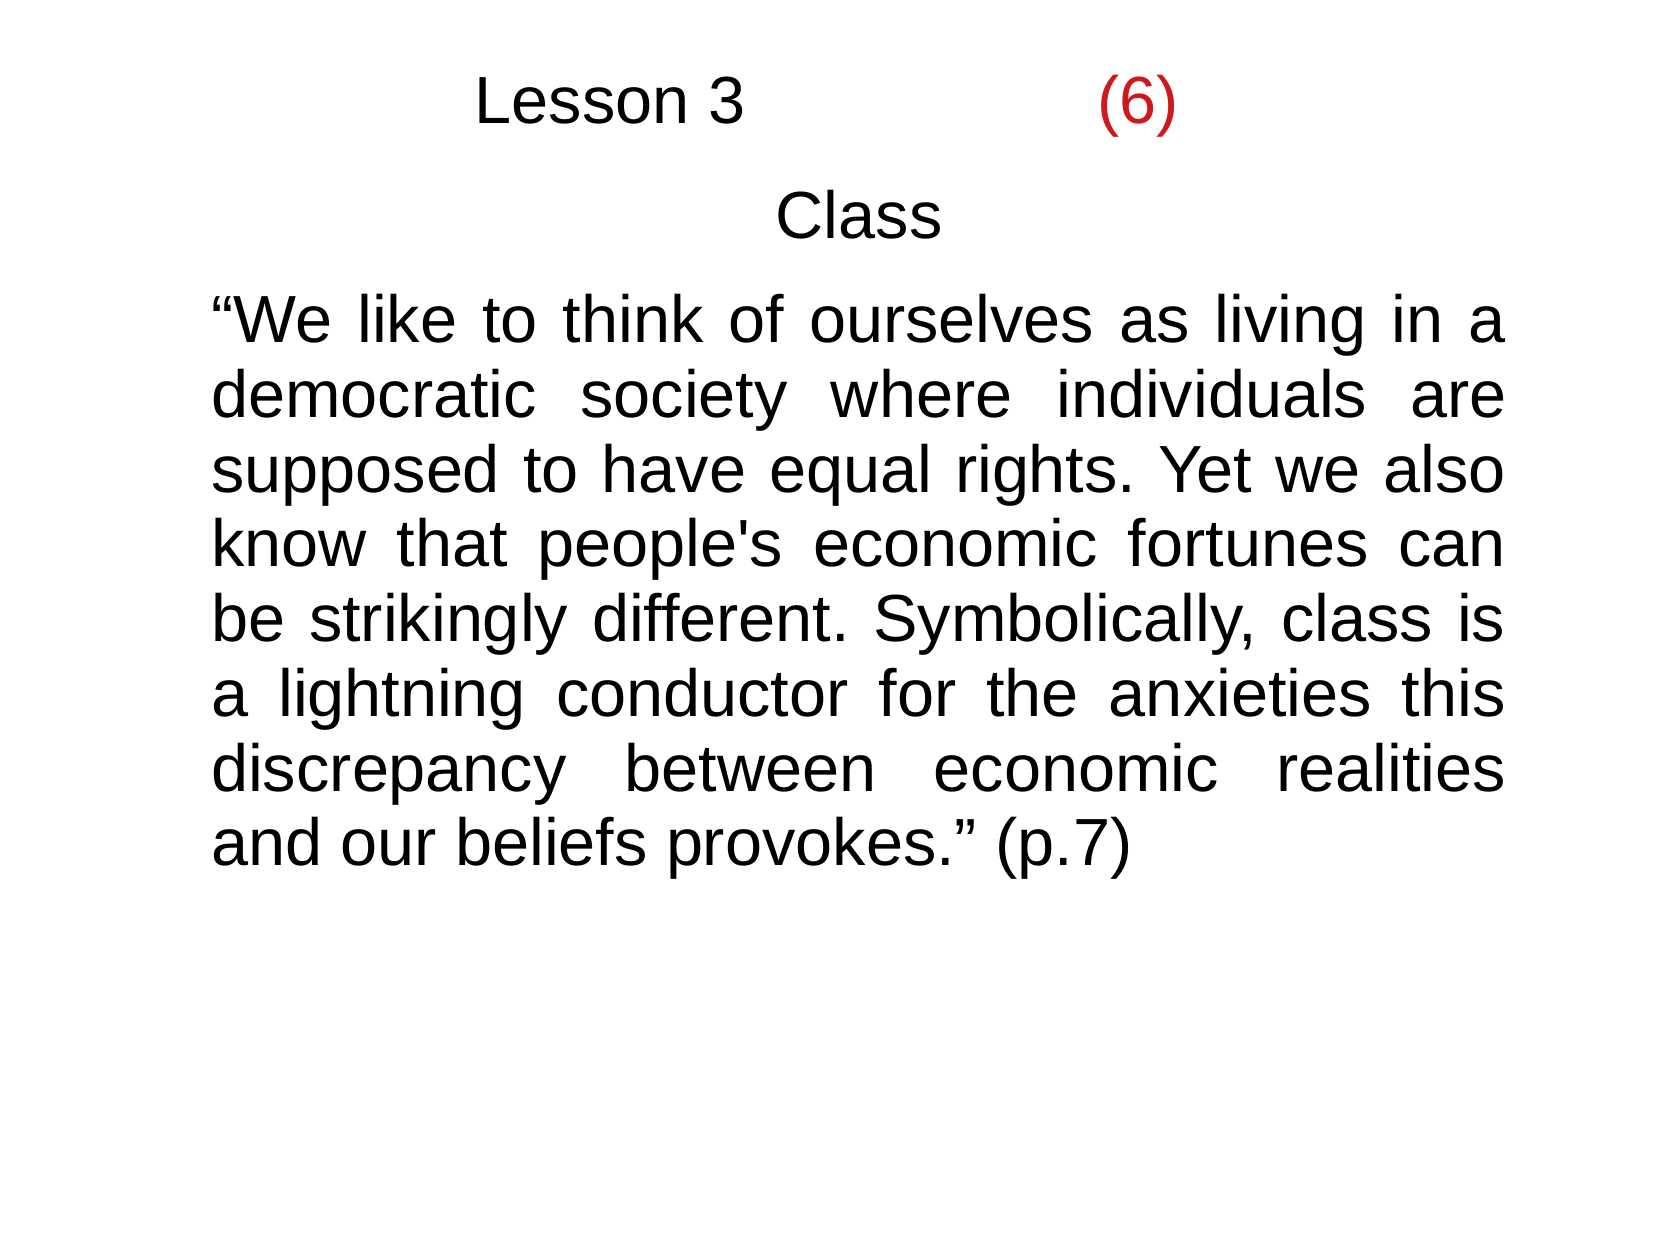

# Lesson 3 (6)
Class
“We like to think of ourselves as living in a democratic society where individuals are supposed to have equal rights. Yet we also know that people's economic fortunes can be strikingly different. Symbolically, class is a lightning conductor for the anxieties this discrepancy between economic realities and our beliefs provokes.” (p.7)